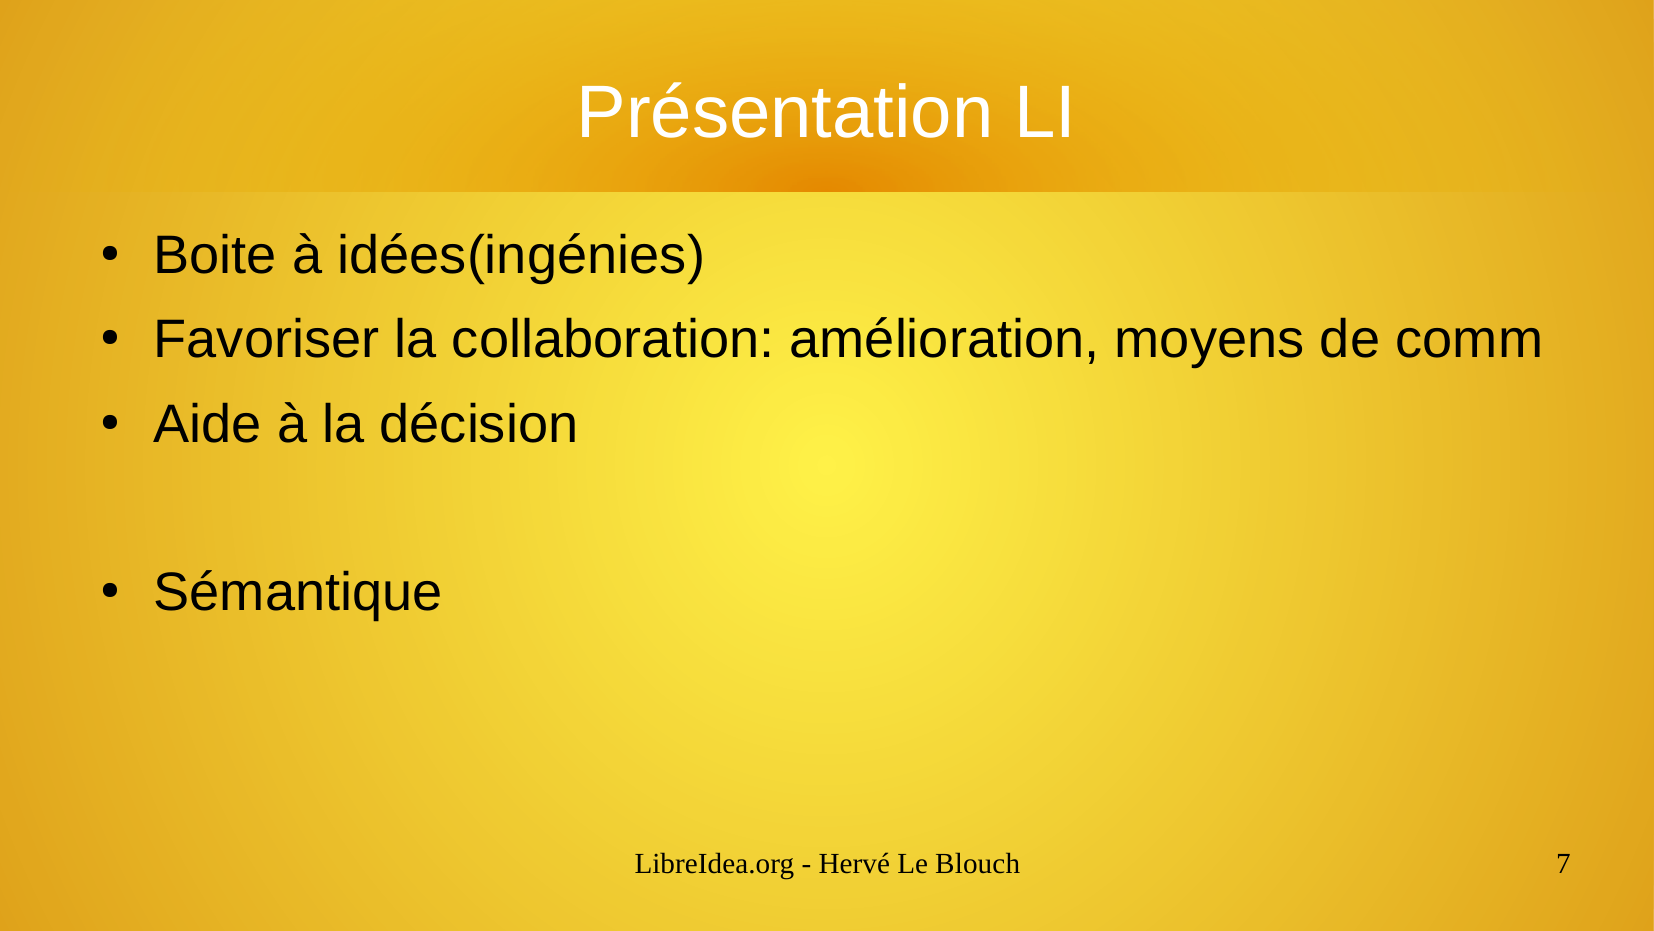

# Présentation LI
Boite à idées(ingénies)
Favoriser la collaboration: amélioration, moyens de comm
Aide à la décision
Sémantique
LibreIdea.org - Hervé Le Blouch
7